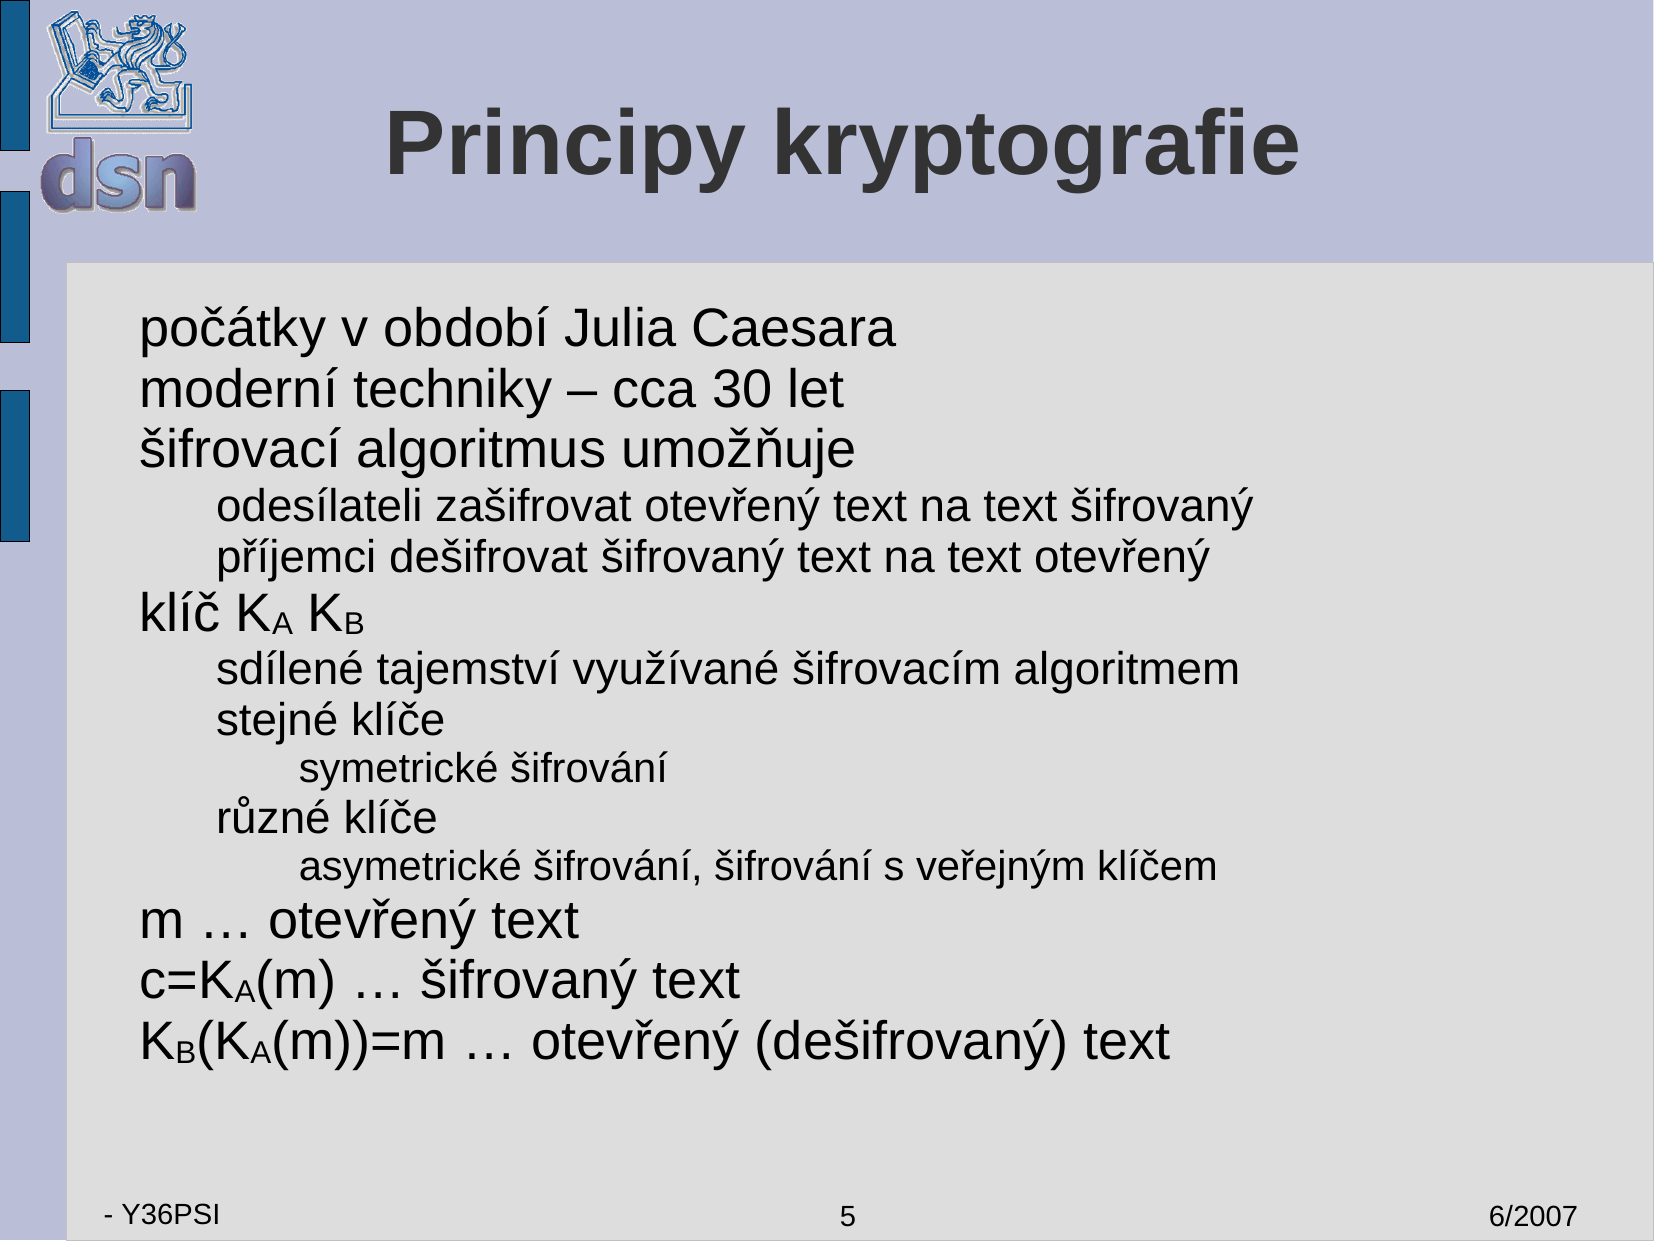

# Principy kryptografie
počátky v období Julia Caesara
moderní techniky – cca 30 let
šifrovací algoritmus umožňuje
odesílateli zašifrovat otevřený text na text šifrovaný
příjemci dešifrovat šifrovaný text na text otevřený
klíč KA KB
sdílené tajemství využívané šifrovacím algoritmem
stejné klíče
symetrické šifrování
různé klíče
asymetrické šifrování, šifrování s veřejným klíčem
m … otevřený text
c=KA(m) … šifrovaný text
KB(KA(m))=m … otevřený (dešifrovaný) text